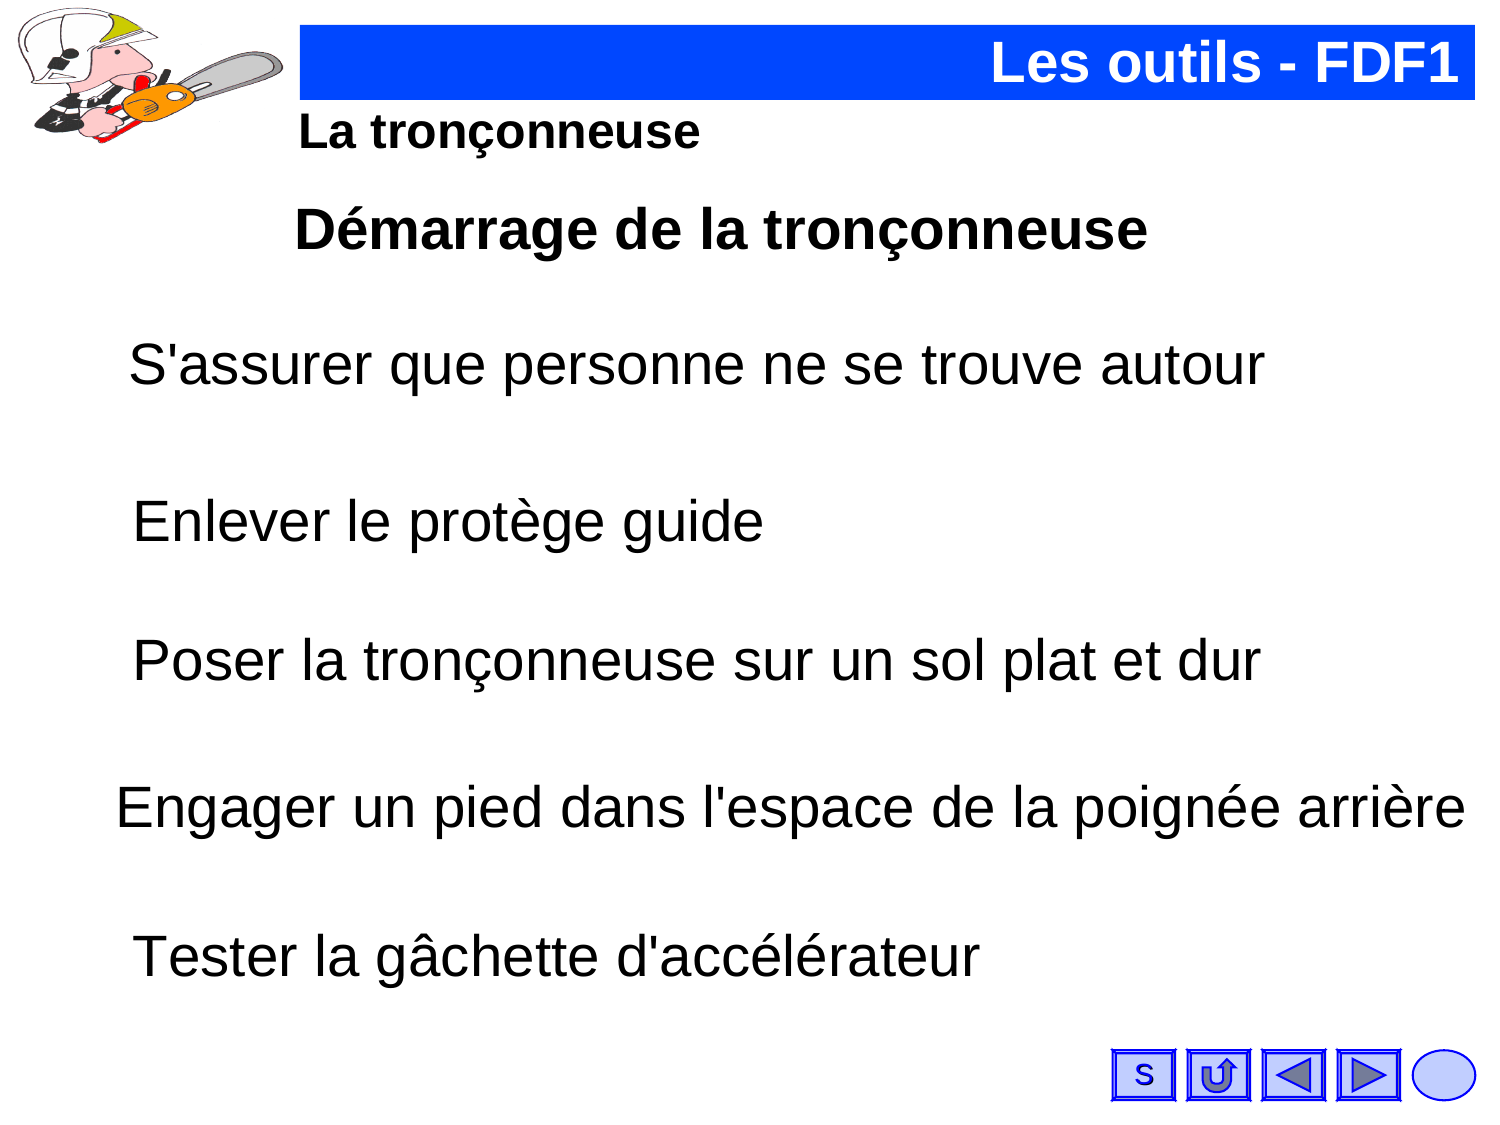

Les outils - FDF1
La tronçonneuse
Démarrage de la tronçonneuse
S'assurer que personne ne se trouve autour
Enlever le protège guide
Poser la tronçonneuse sur un sol plat et dur
Engager un pied dans l'espace de la poignée arrière
Tester la gâchette d'accélérateur